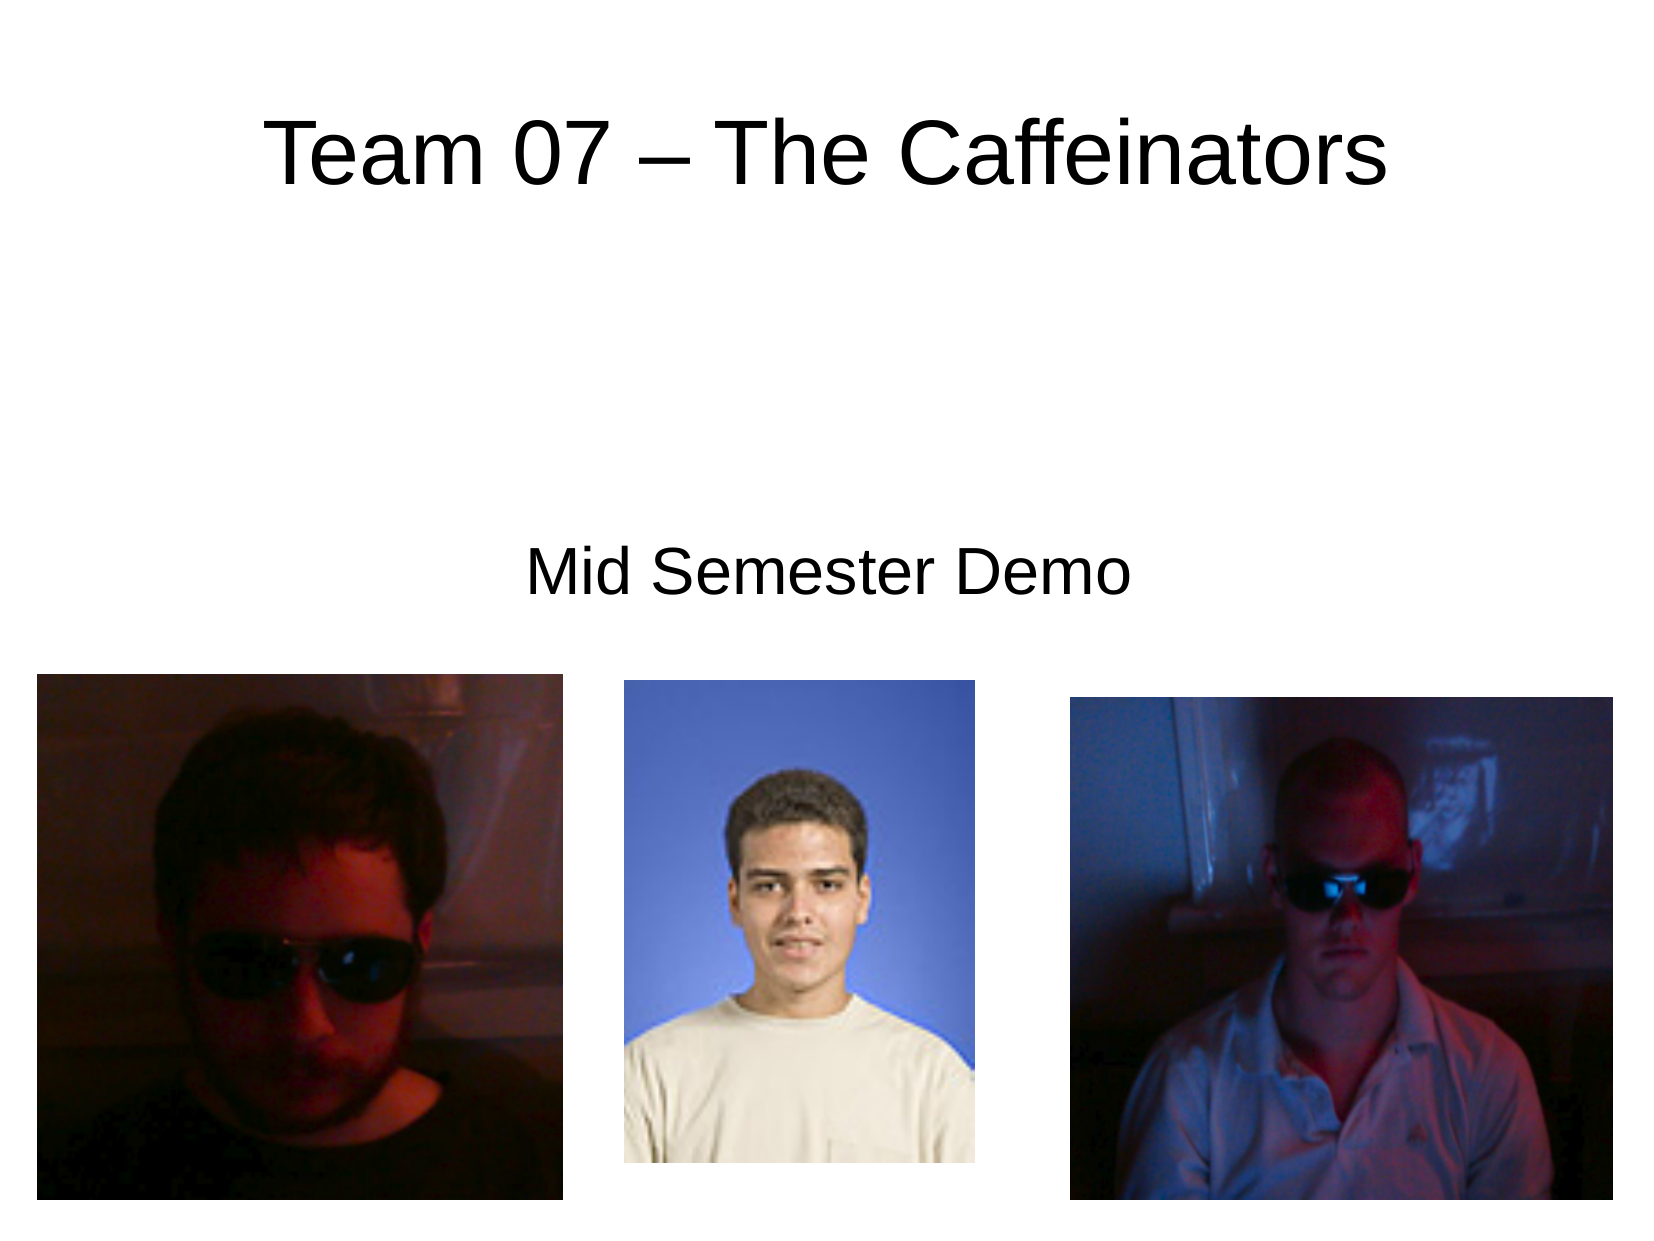

# Team 07 – The Caffeinators
Mid Semester Demo